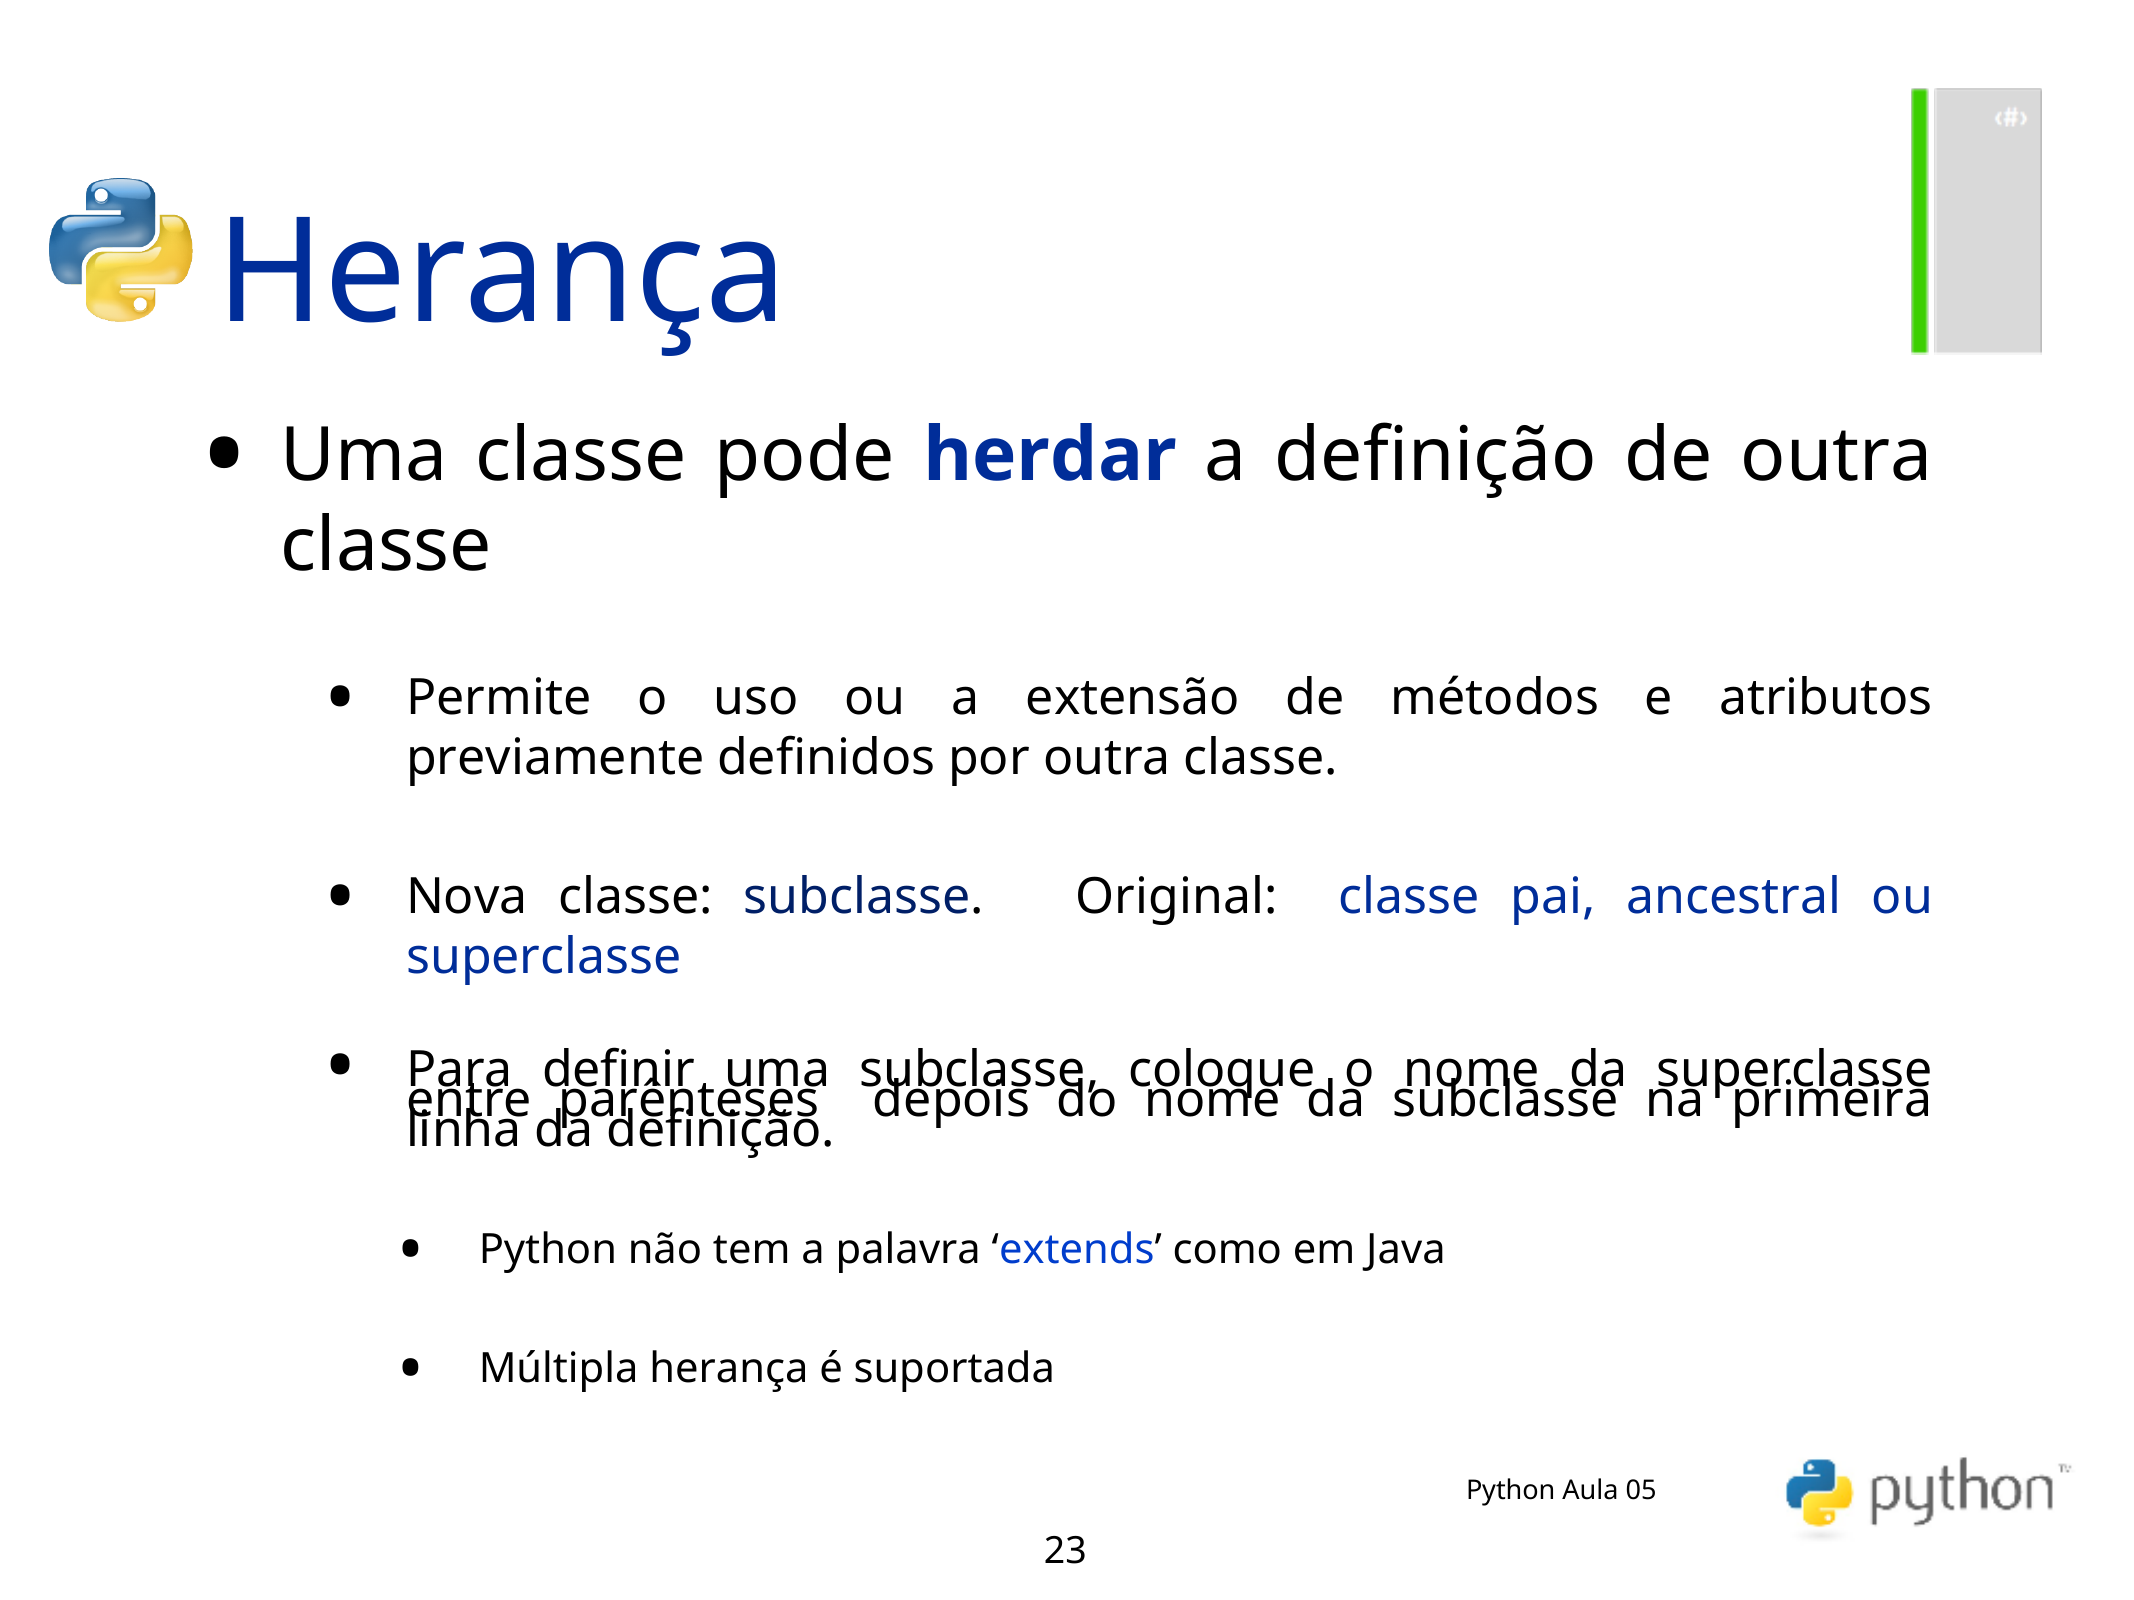

# Herança
Uma classe pode herdar a definição de outra classe
Permite o uso ou a extensão de métodos e atributos previamente definidos por outra classe.
Nova classe: subclasse. Original: classe pai, ancestral ou superclasse
Para definir uma subclasse, coloque o nome da superclasse entre parênteses depois do nome da subclasse na primeira linha da definição.
Python não tem a palavra ‘extends’ como em Java
Múltipla herança é suportada
Python Aula 05